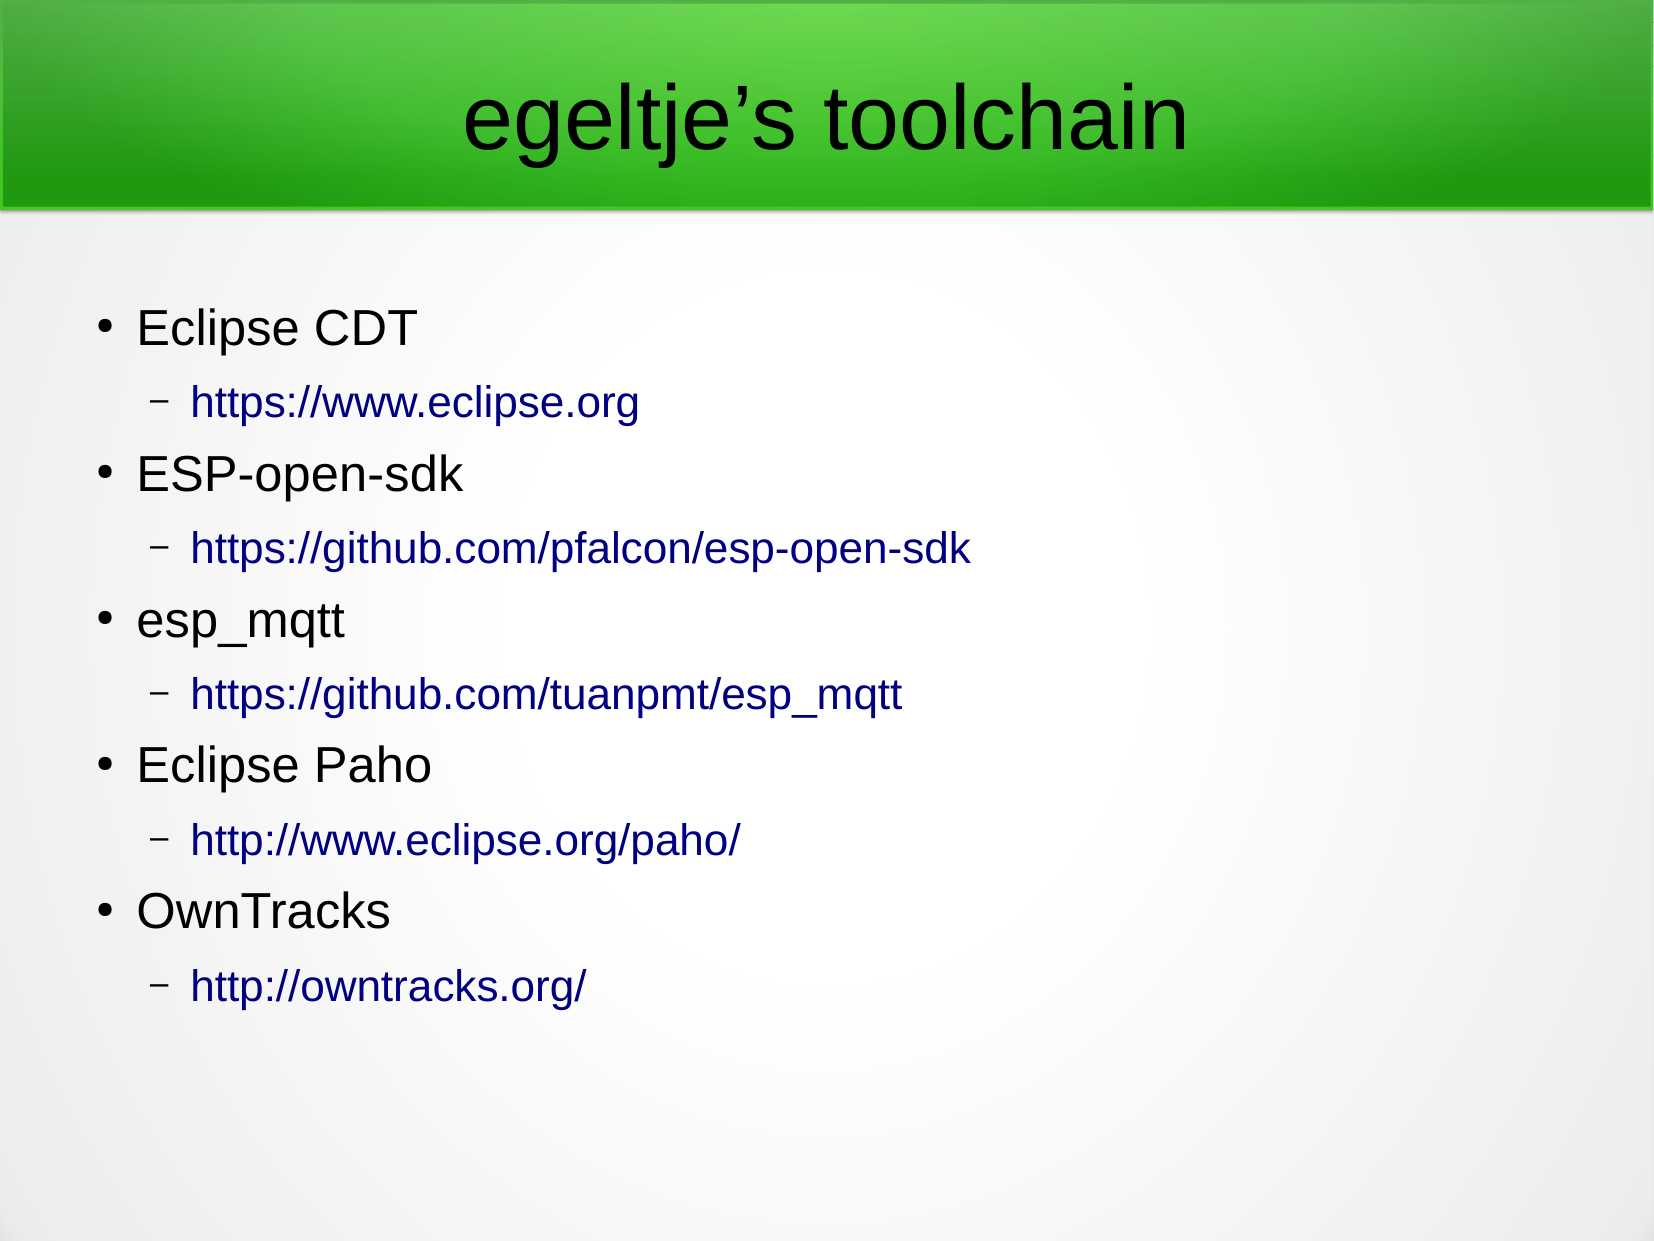

# egeltje’s toolchain
Eclipse CDT
https://www.eclipse.org
ESP-open-sdk
https://github.com/pfalcon/esp-open-sdk
esp_mqtt
https://github.com/tuanpmt/esp_mqtt
Eclipse Paho
http://www.eclipse.org/paho/
OwnTracks
http://owntracks.org/